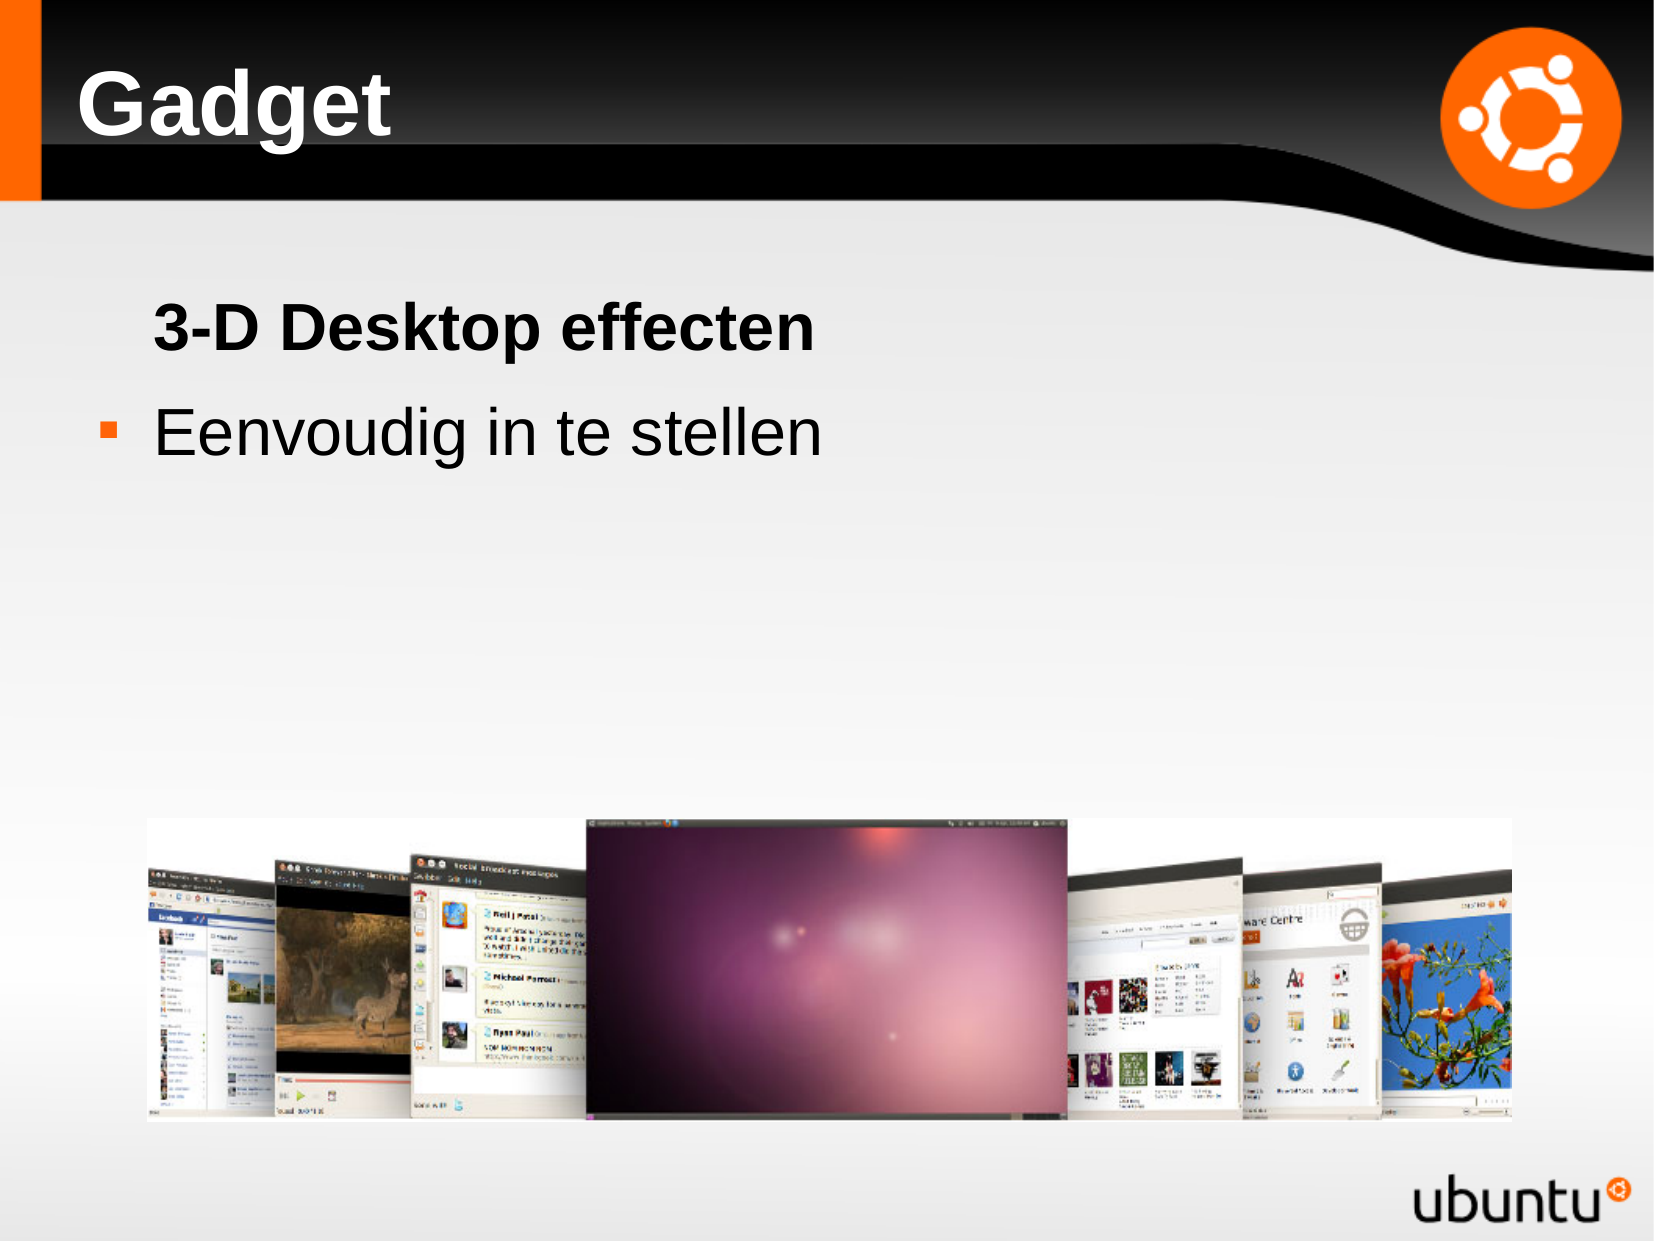

# Gadget
3-D Desktop effecten
Eenvoudig in te stellen